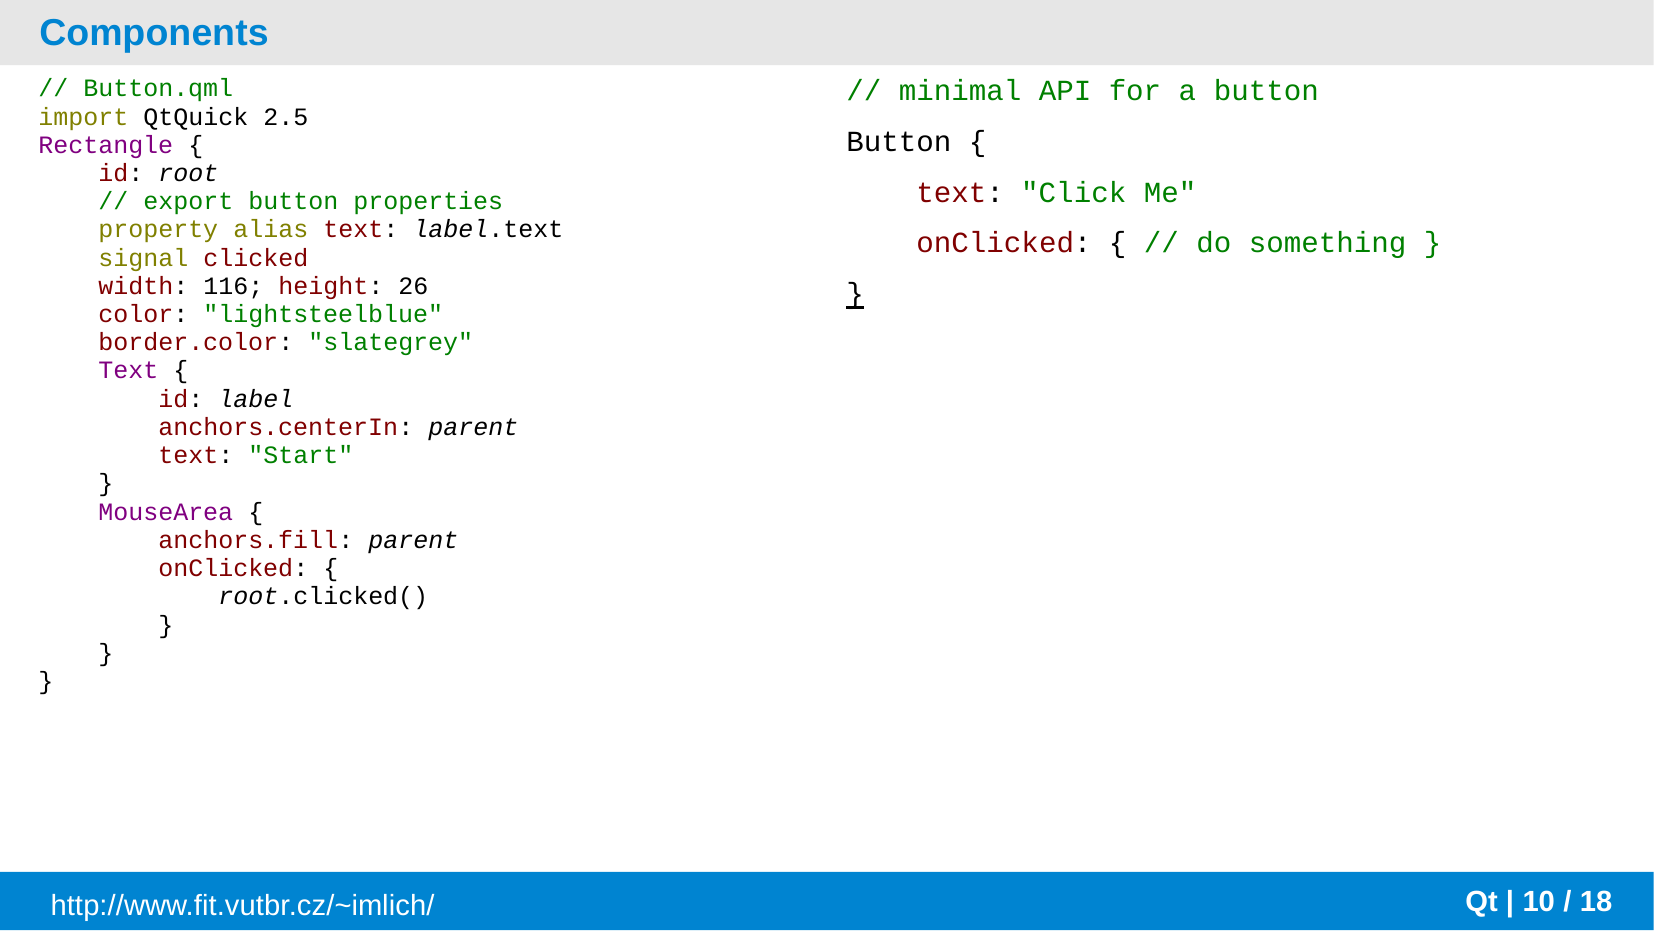

# Components
// Button.qml
import QtQuick 2.5
Rectangle {
 id: root
 // export button properties
 property alias text: label.text
 signal clicked
 width: 116; height: 26
 color: "lightsteelblue"
 border.color: "slategrey"
 Text {
 id: label
 anchors.centerIn: parent
 text: "Start"
 }
 MouseArea {
 anchors.fill: parent
 onClicked: {
 root.clicked()
 }
 }
}
// minimal API for a button
Button {
 text: "Click Me"
 onClicked: { // do something }
}